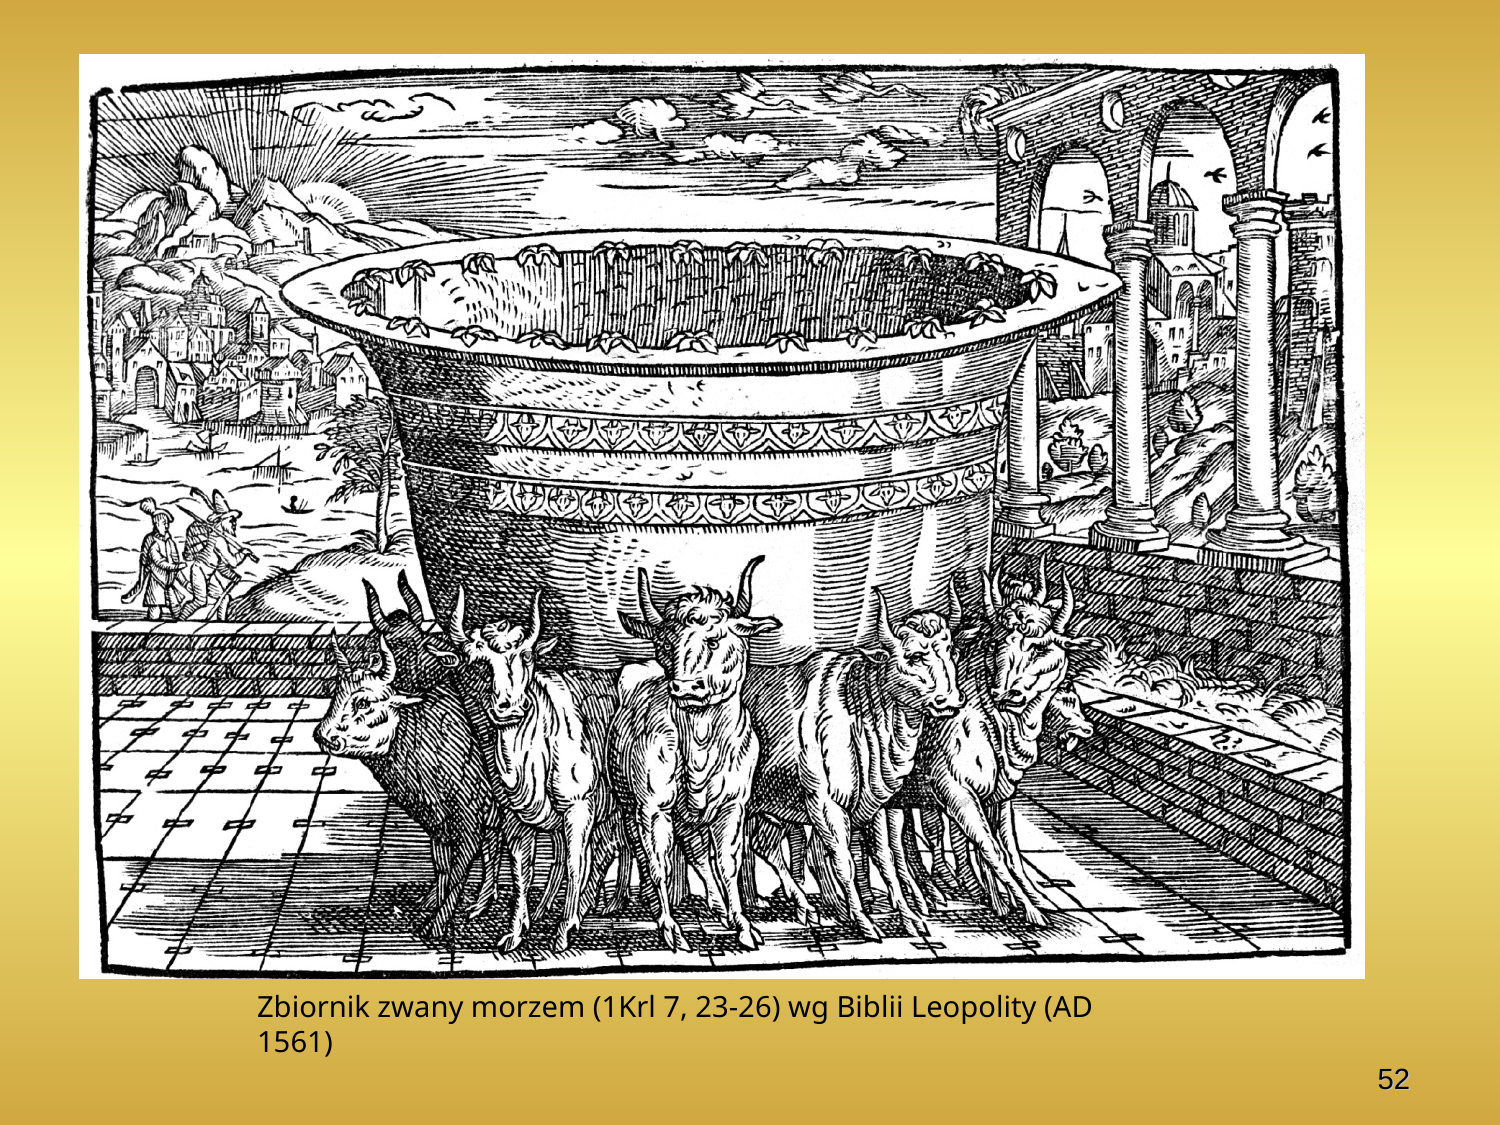

# Zbiornik zwany morzem (1Krl 7, 23-26) wg Biblii Leopolity (AD 1561)